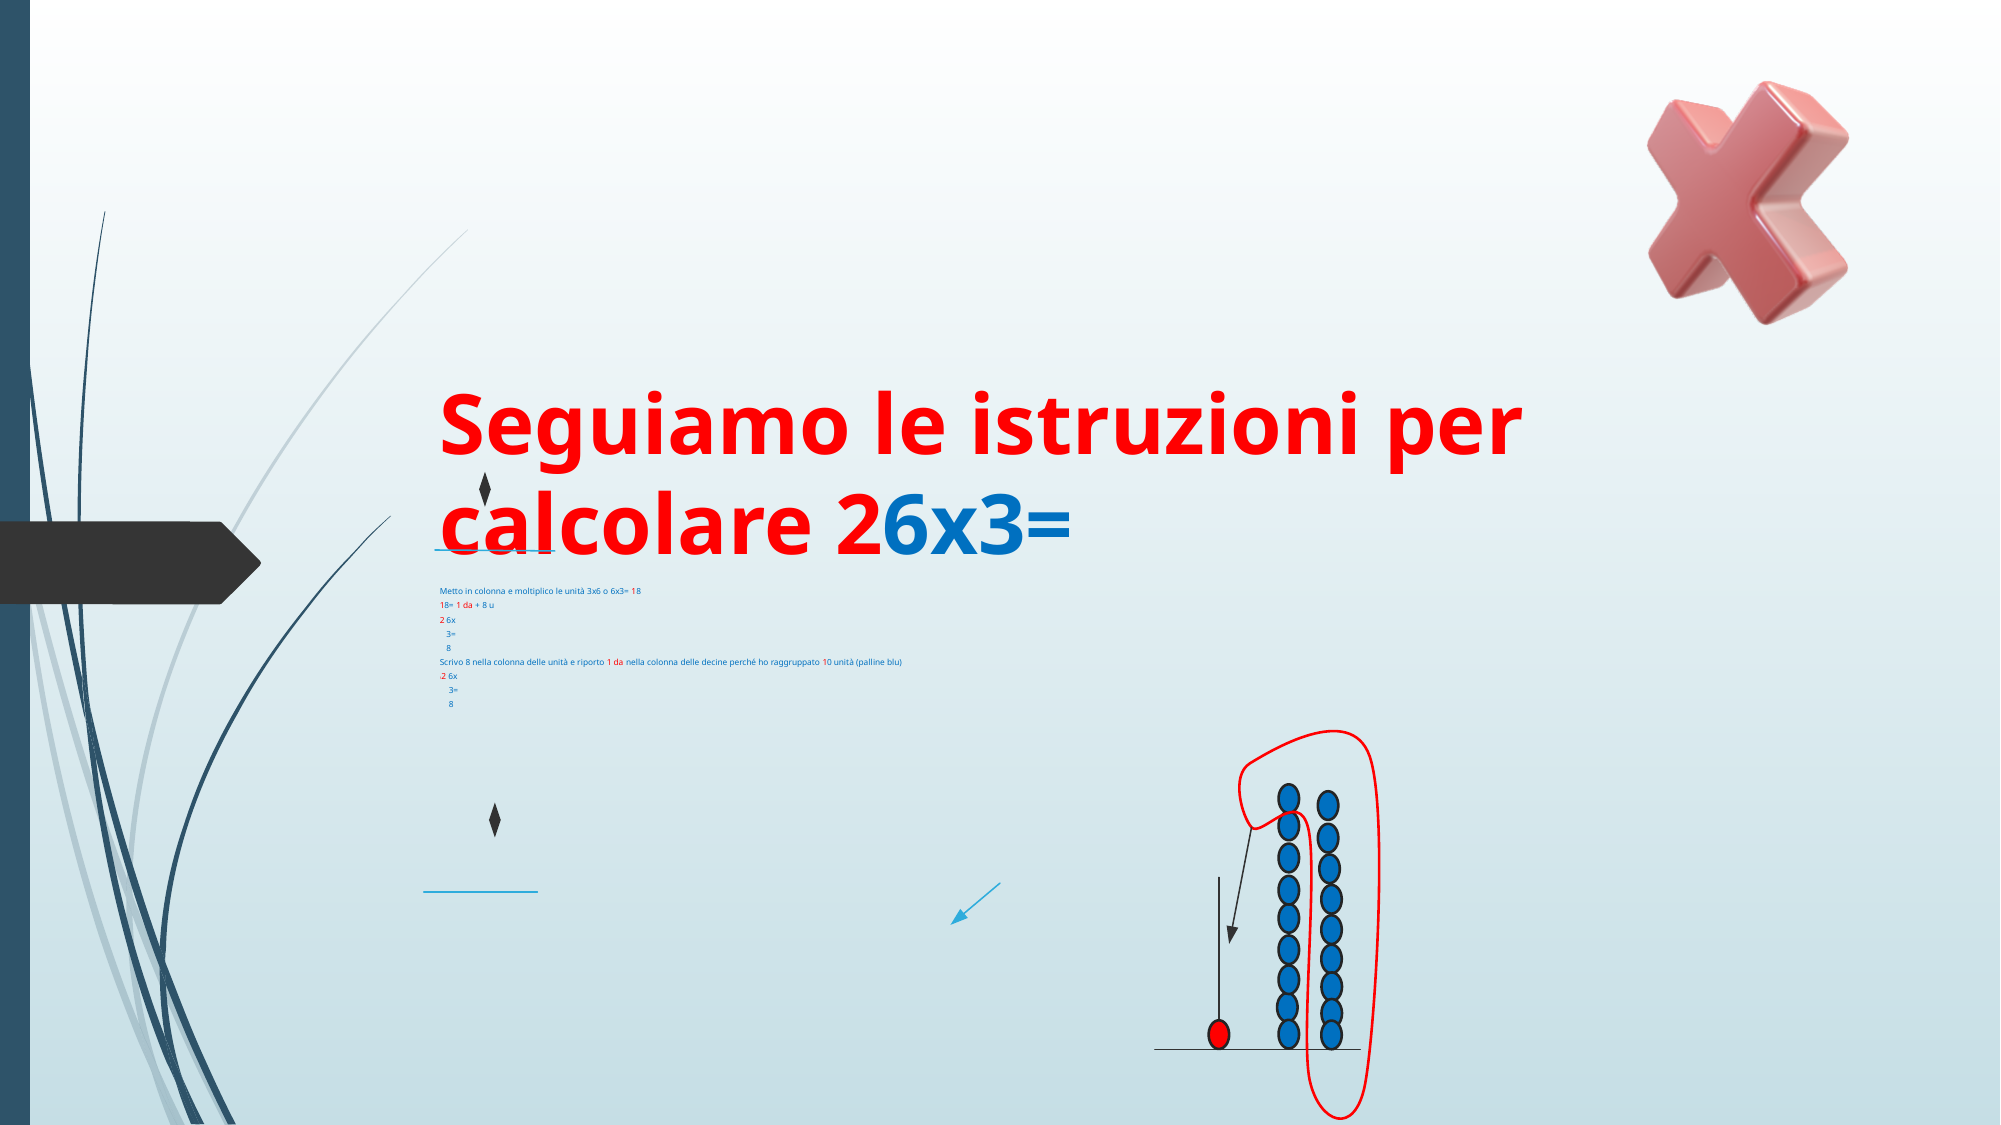

# Seguiamo le istruzioni per calcolare 26x3=
Metto in colonna e moltiplico le unità 3x6 o 6x3= 18
18= 1 da + 8 u
2 6x
 3=
 8
Scrivo 8 nella colonna delle unità e riporto 1 da nella colonna delle decine perché ho raggruppato 10 unità (palline blu)
12 6x
 3=
 8